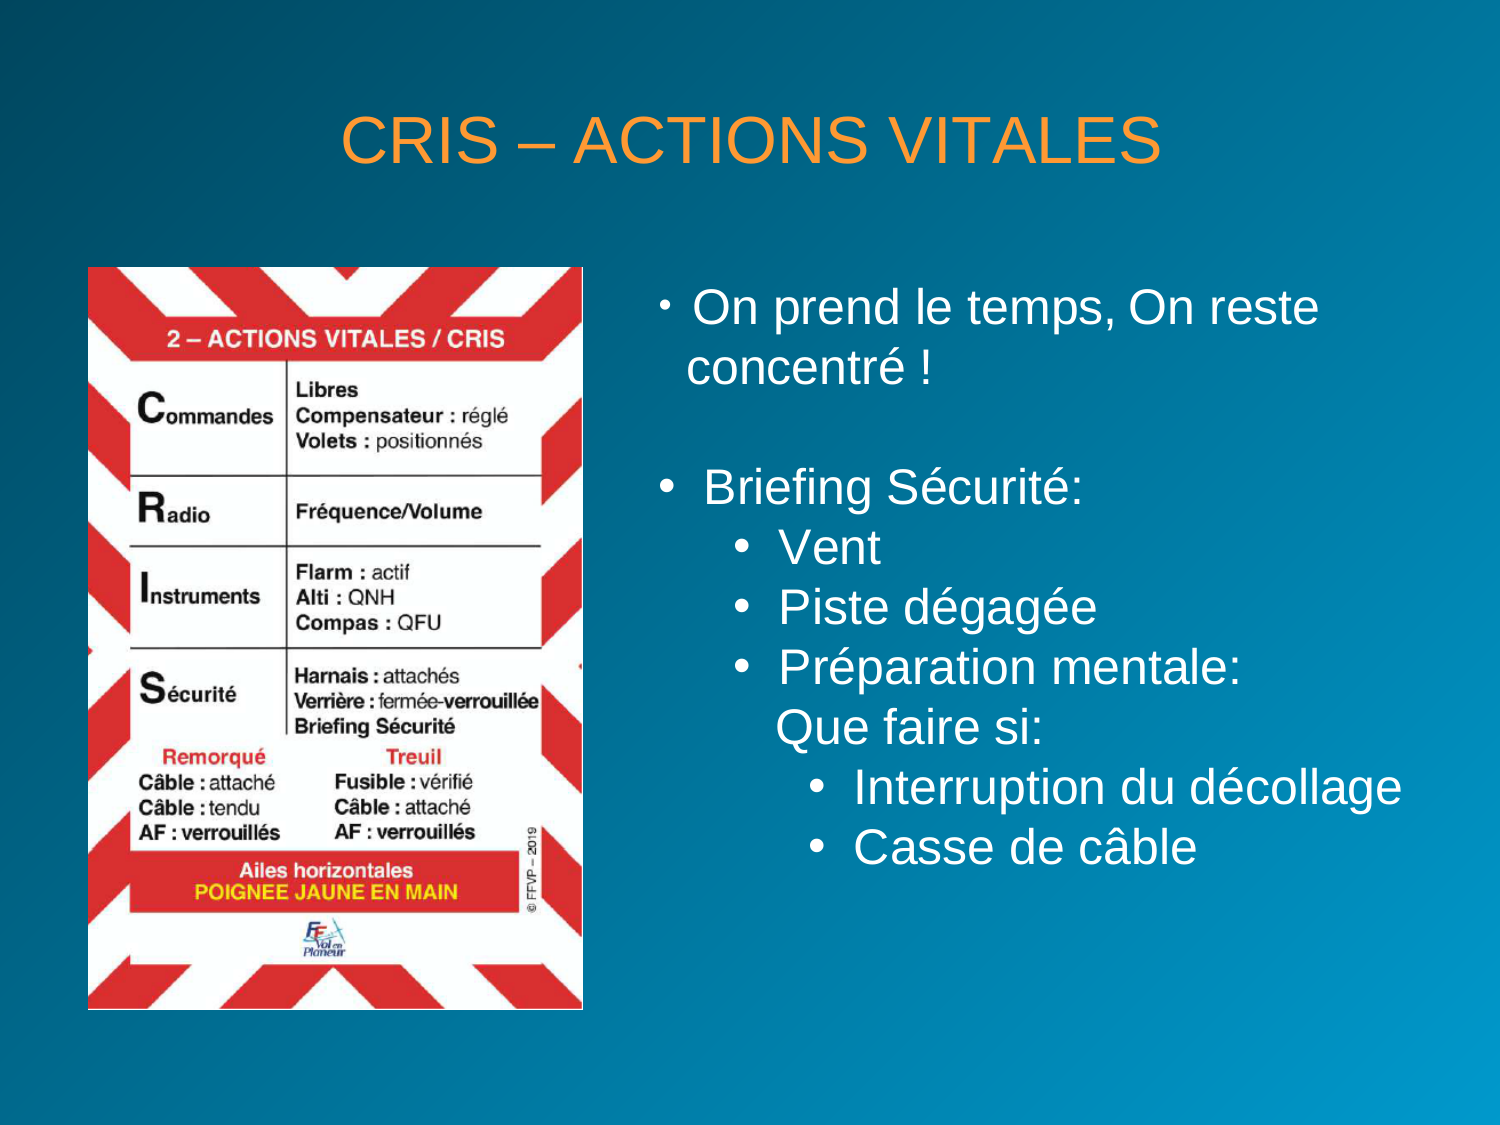

# CRIS – ACTIONS VITALES
 On prend le temps, On reste
 concentré !
 Briefing Sécurité:
 Vent
 Piste dégagée
 Préparation mentale:
 Que faire si:
 Interruption du décollage
 Casse de câble